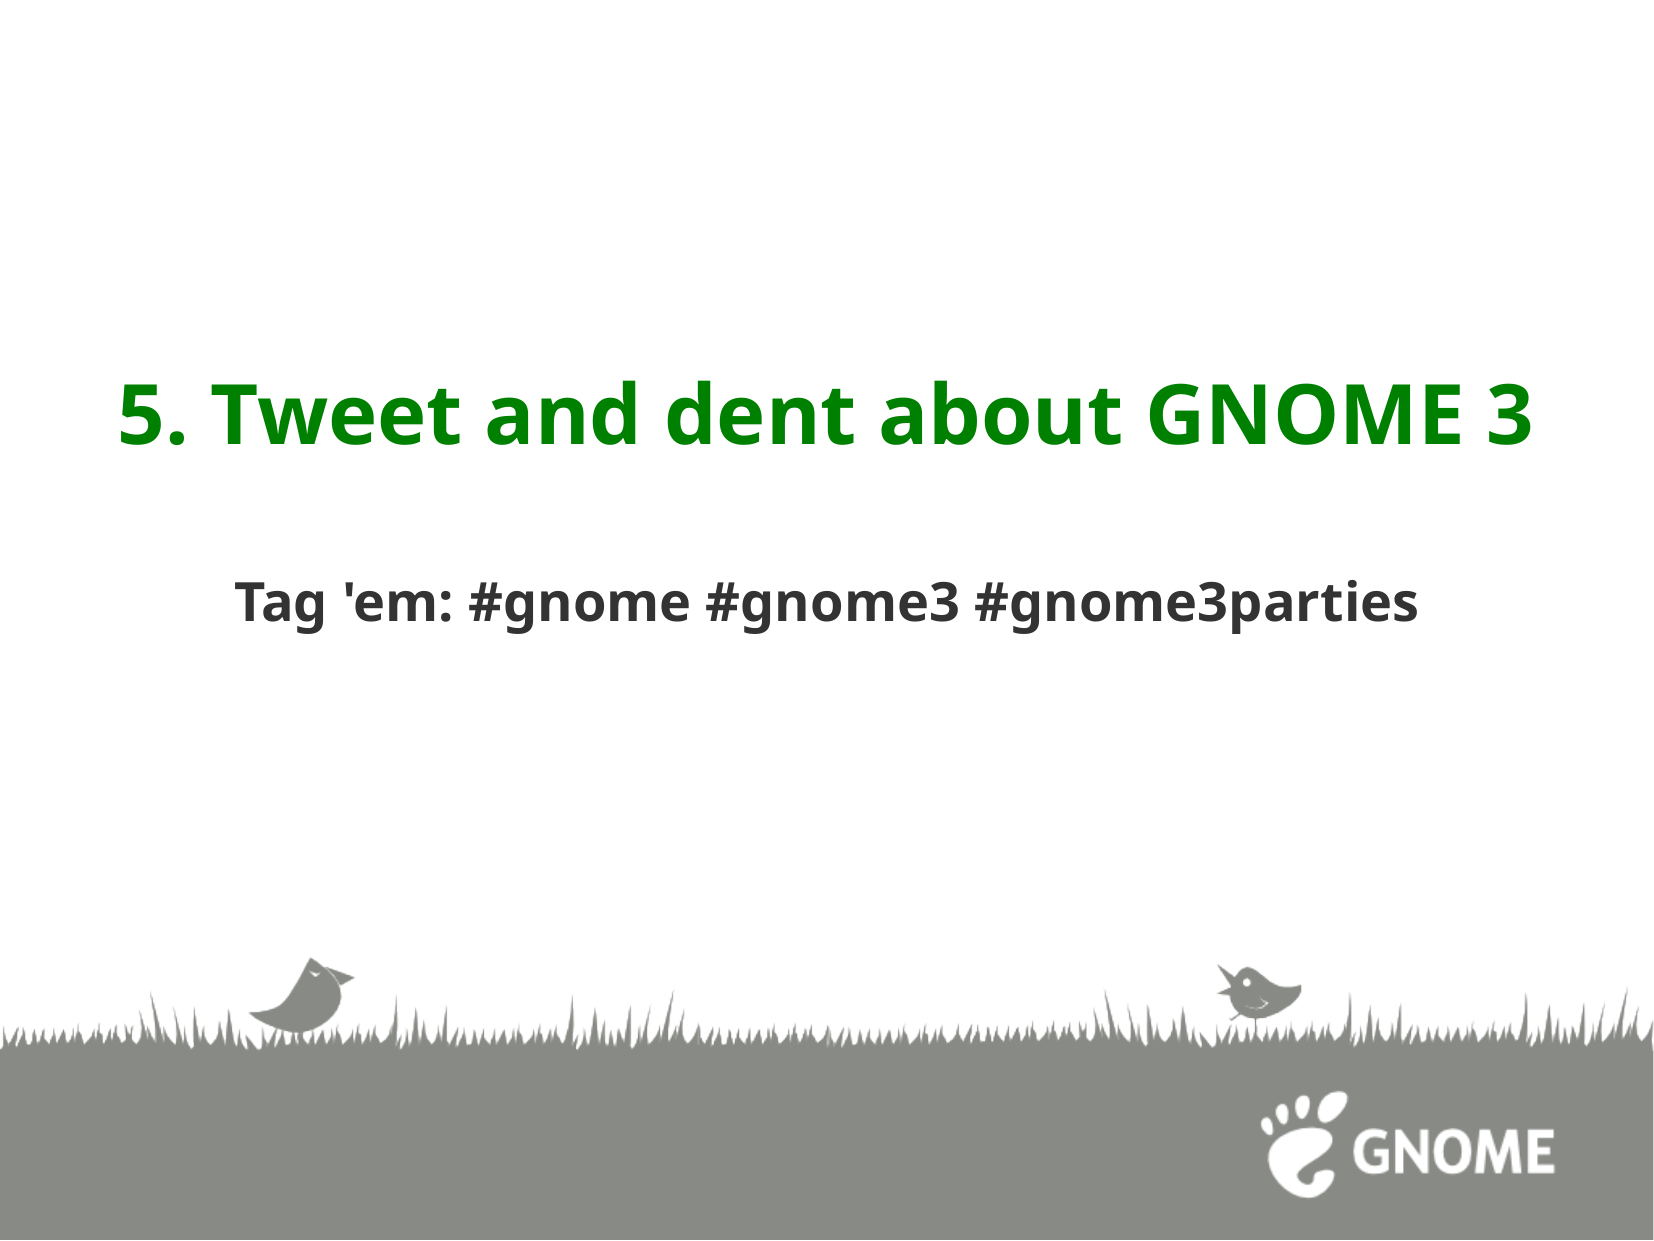

5. Tweet and dent about GNOME 3
Tag 'em: #gnome #gnome3 #gnome3parties